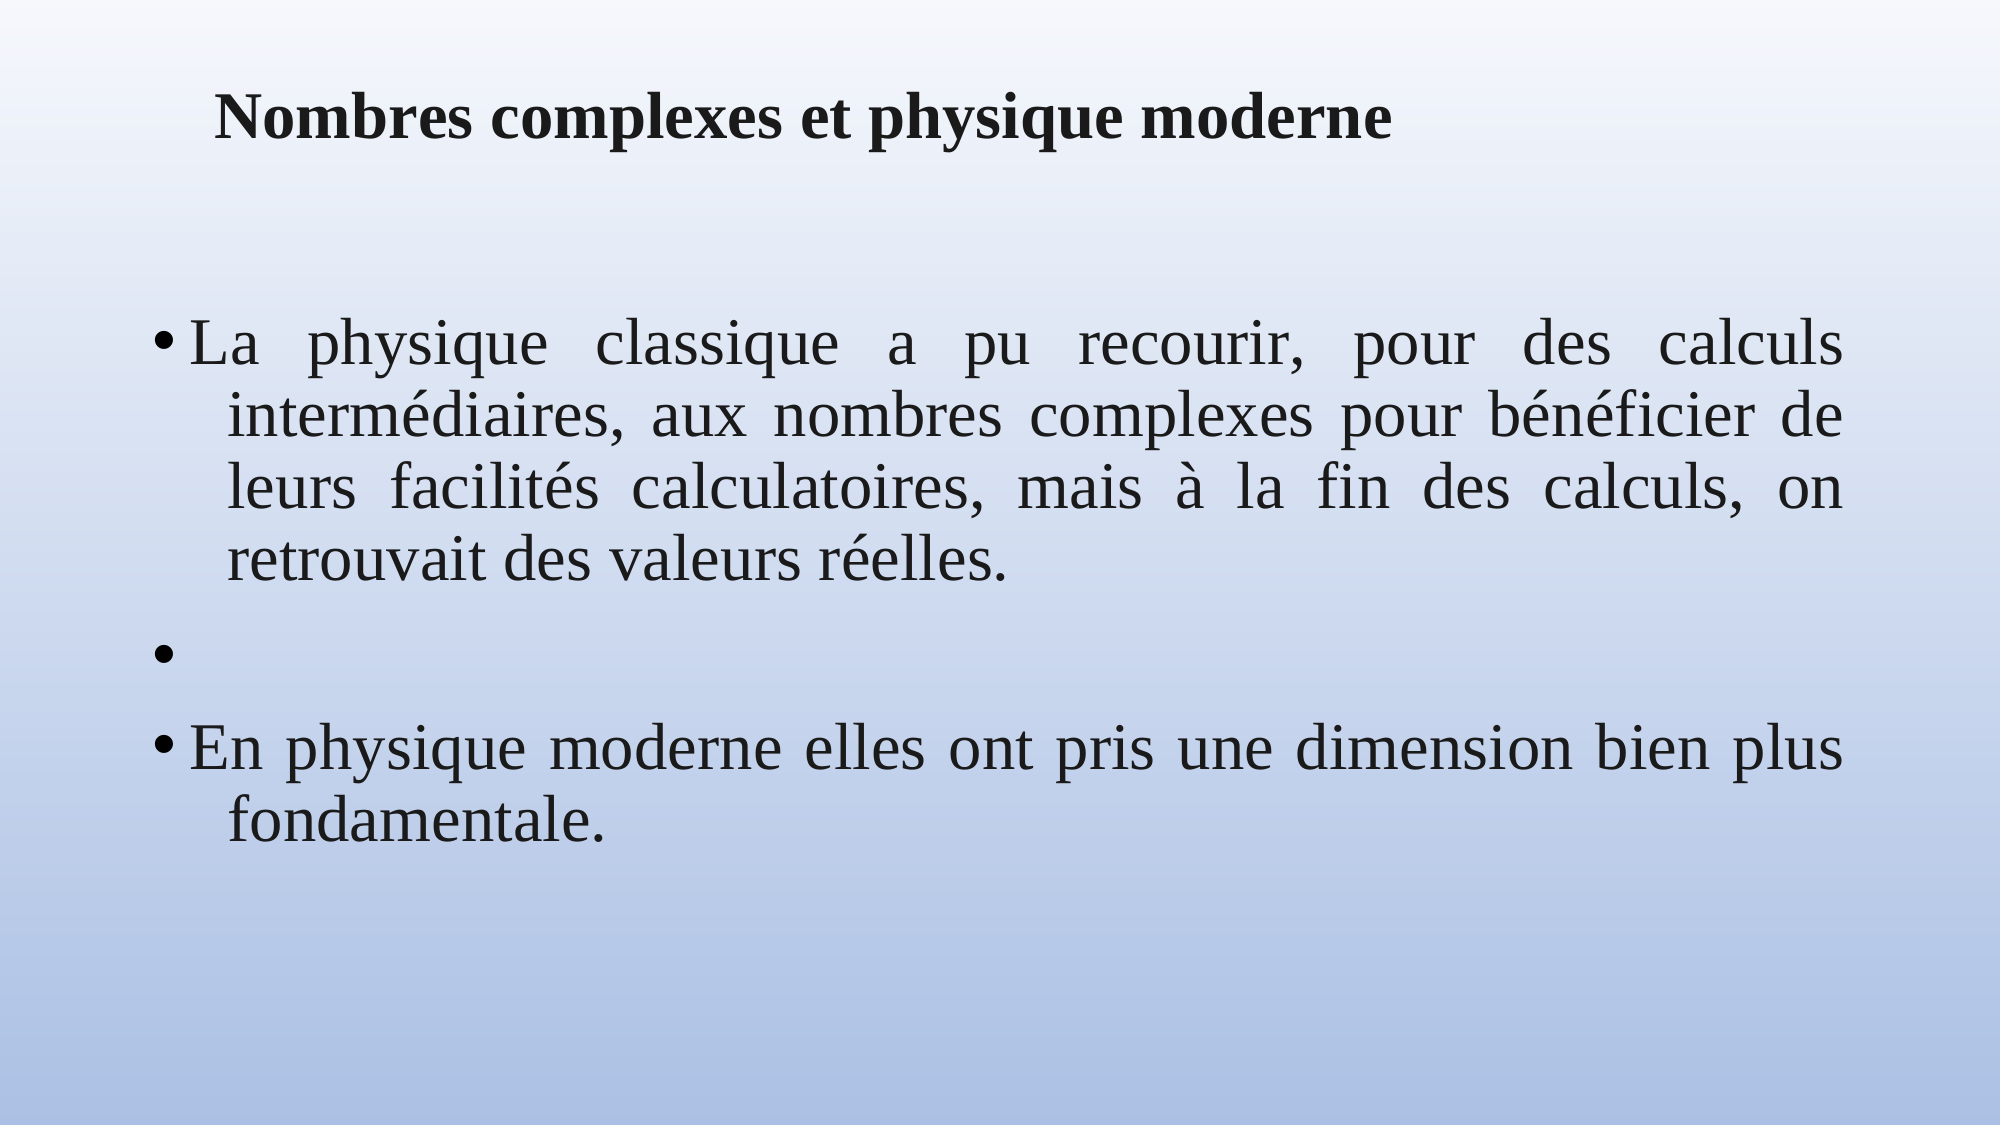

# Nombres complexes et physique moderne
La physique classique a pu recourir, pour des calculs intermédiaires, aux nombres complexes pour bénéficier de leurs facilités calculatoires, mais à la fin des calculs, on retrouvait des valeurs réelles.
En physique moderne elles ont pris une dimension bien plus fondamentale.